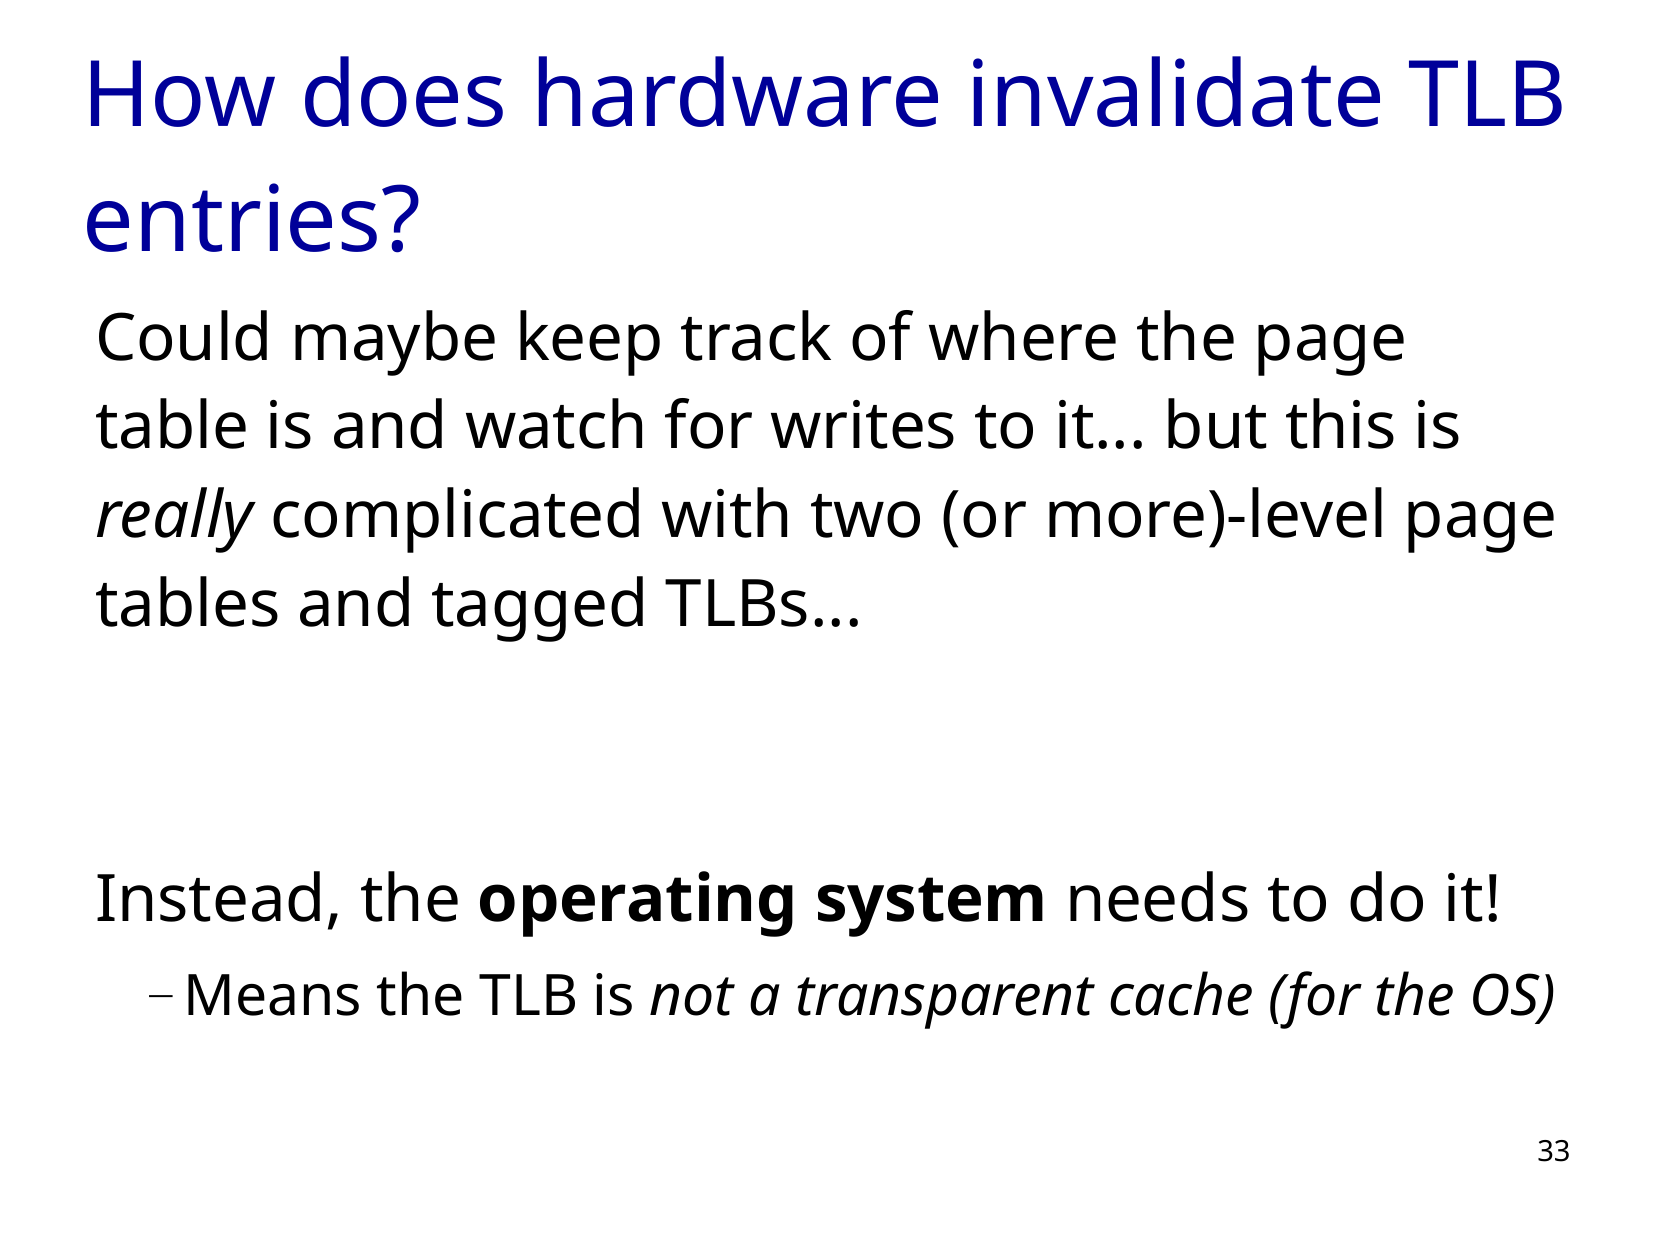

# How does hardware invalidate TLB entries?
Could maybe keep track of where the page table is and watch for writes to it... but this is really complicated with two (or more)-level page tables and tagged TLBs...
Instead, the operating system needs to do it!
Means the TLB is not a transparent cache (for the OS)
33